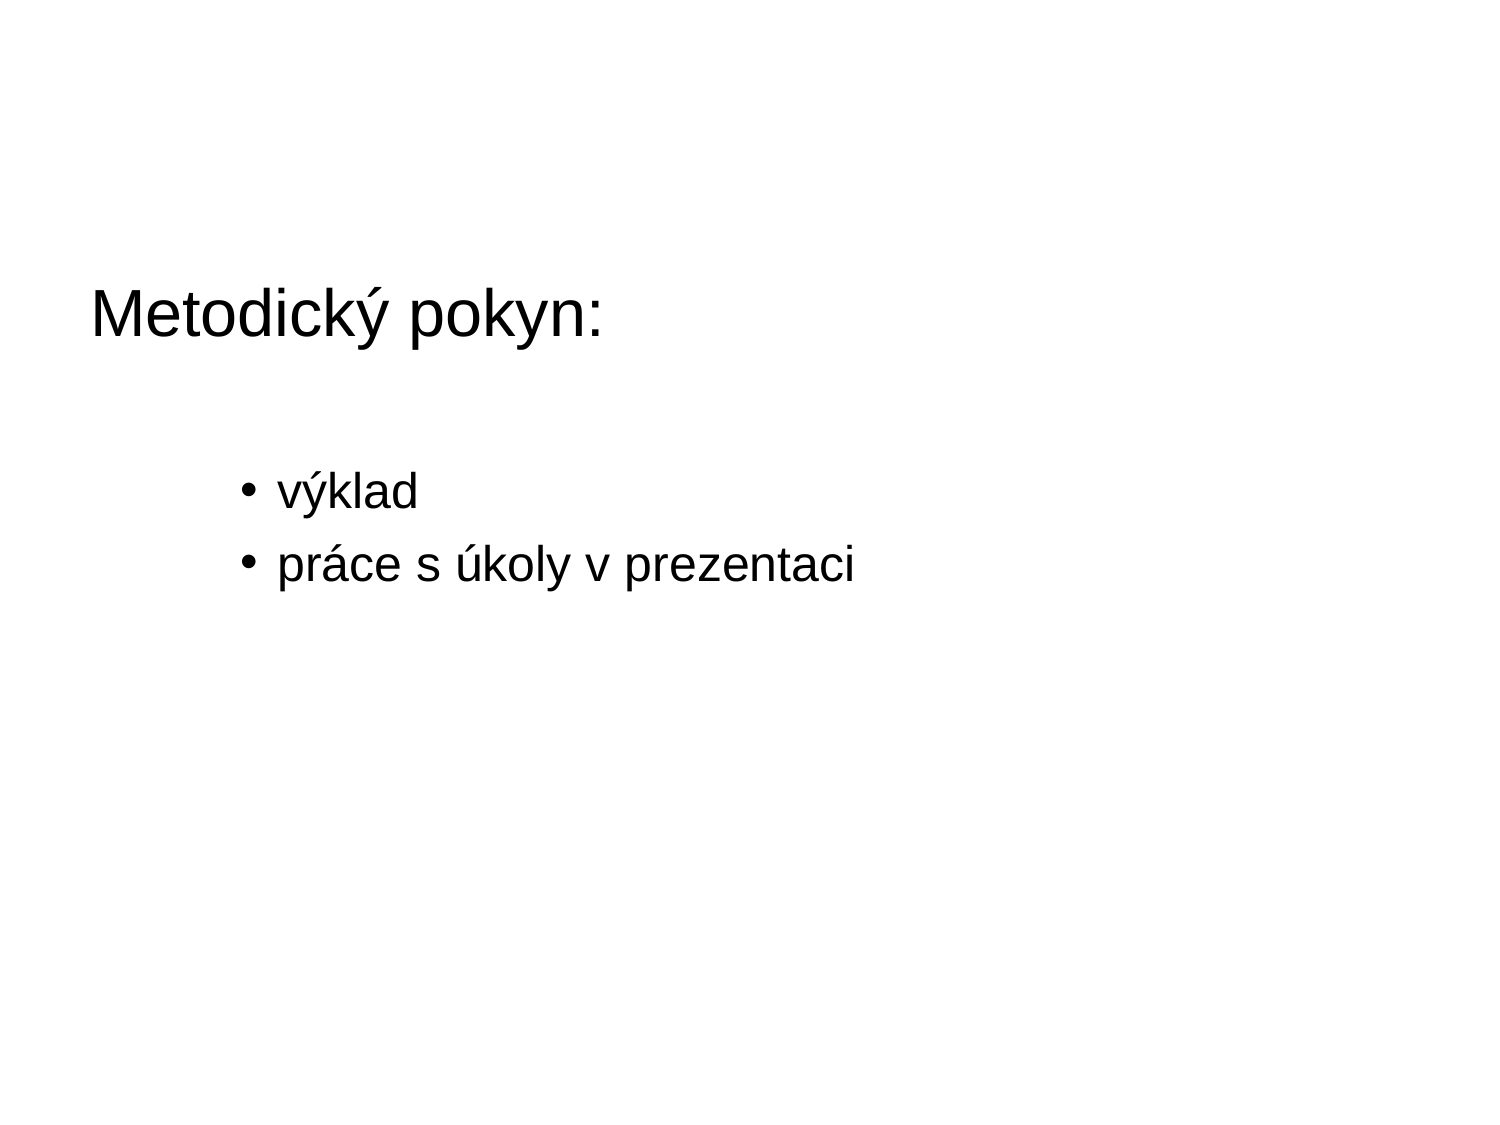

# Metodický pokyn:
výklad
práce s úkoly v prezentaci